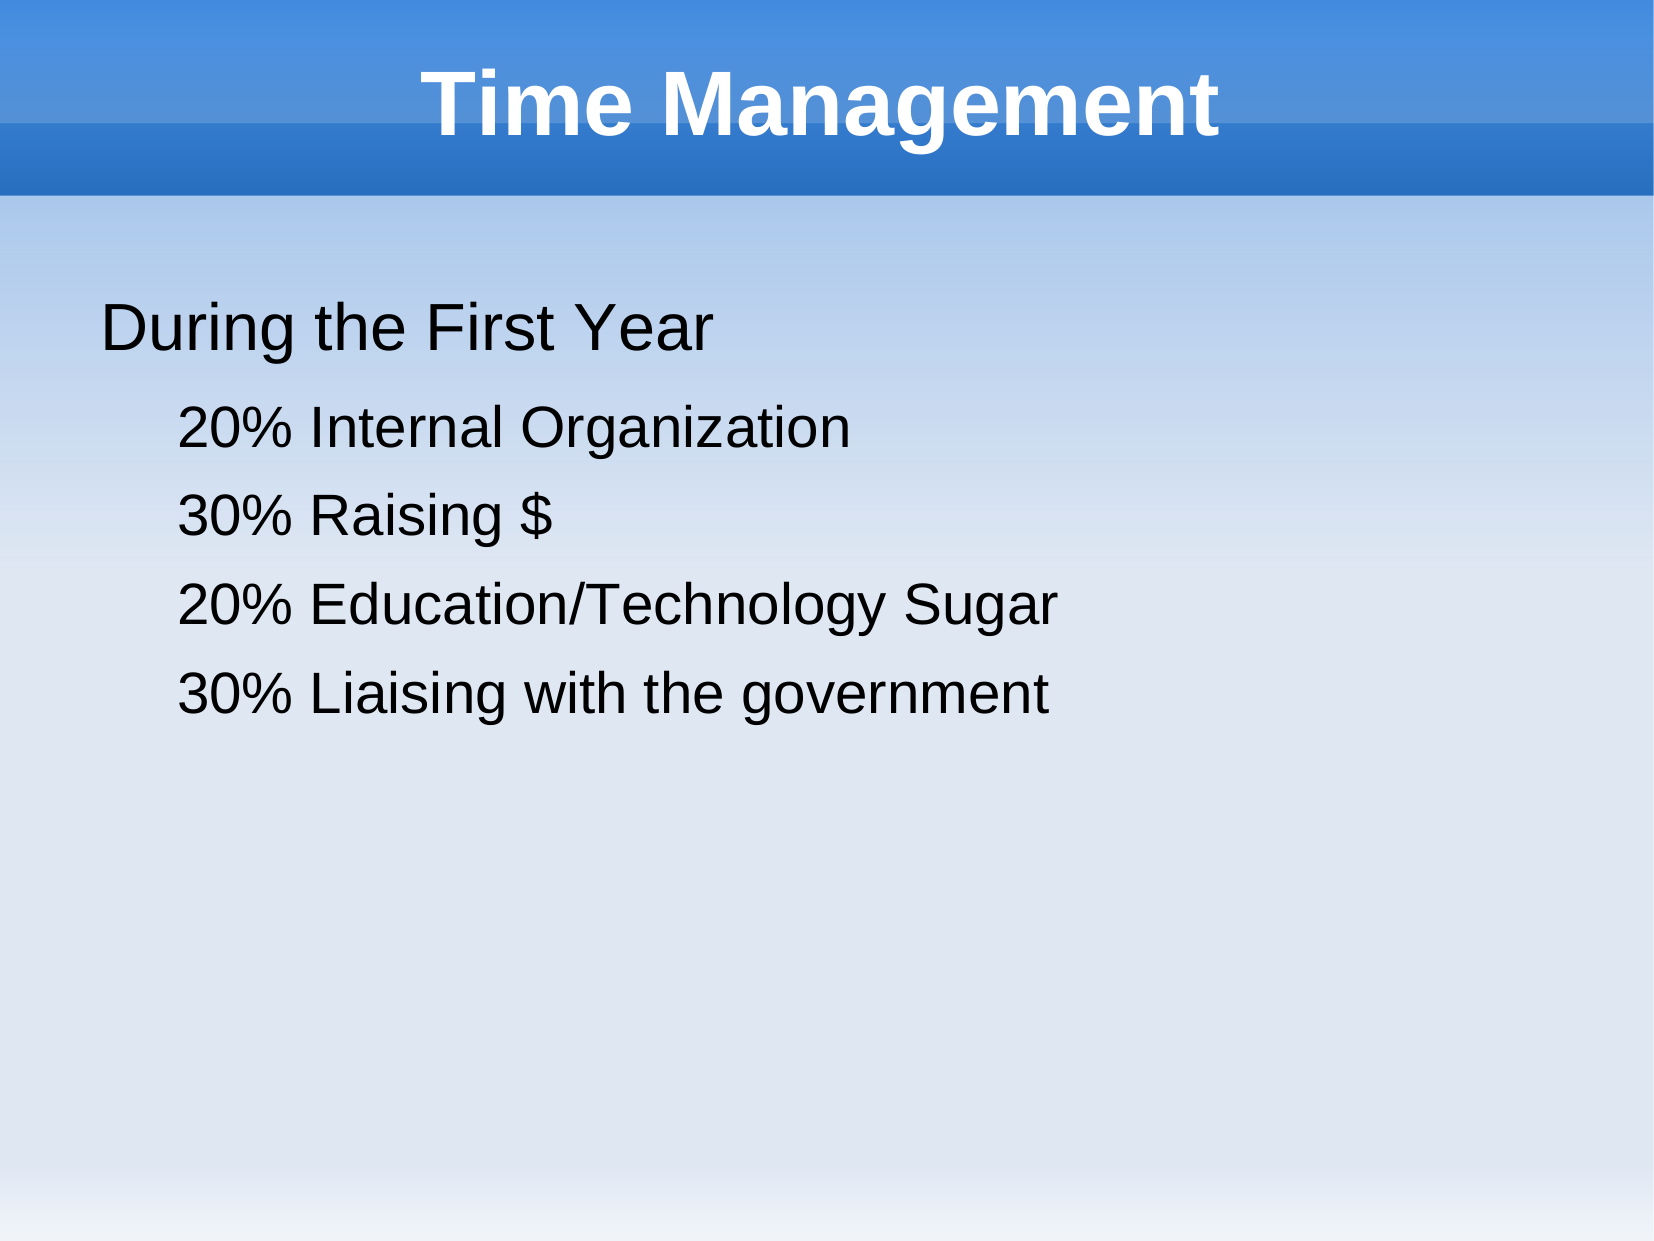

# Time Management
During the First Year
20% Internal Organization
30% Raising $
20% Education/Technology Sugar
30% Liaising with the government